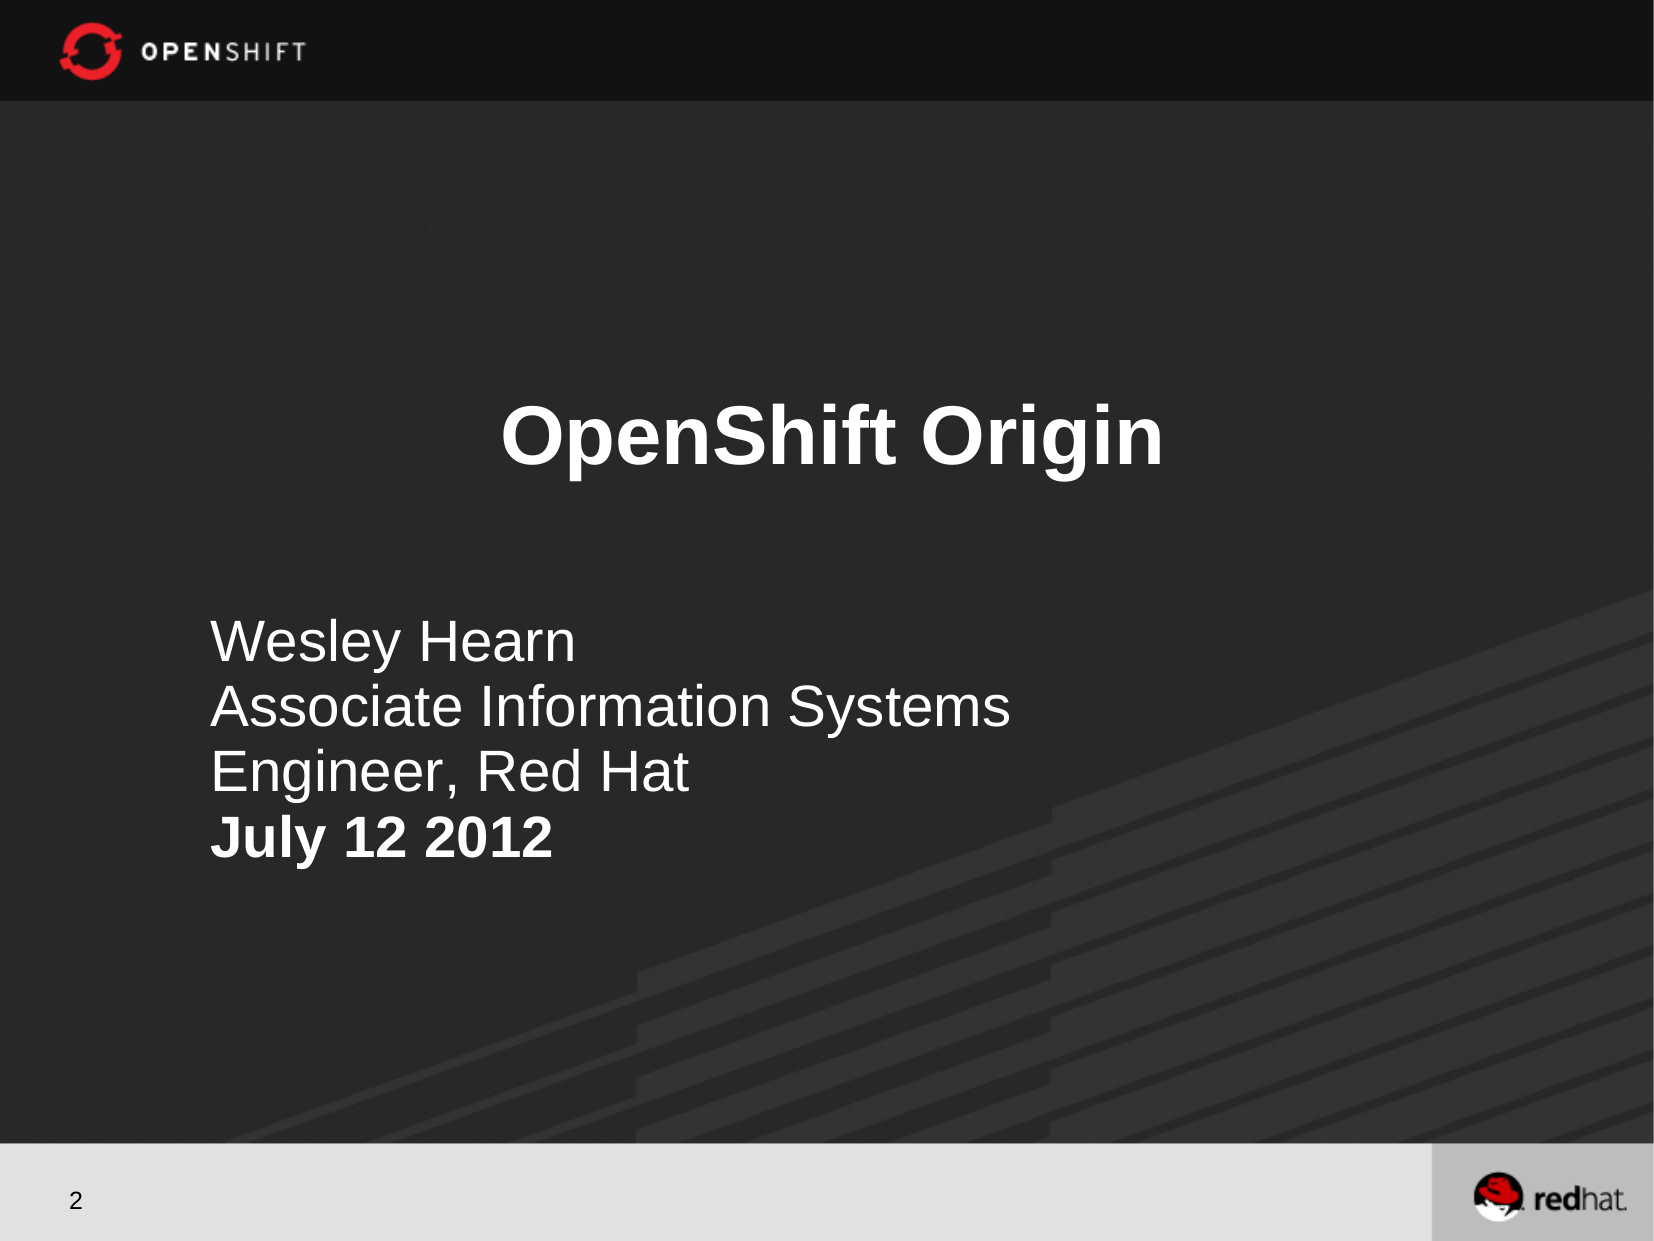

OpenShift Origin
Wesley Hearn
Associate Information Systems Engineer, Red Hat
July 12 2012